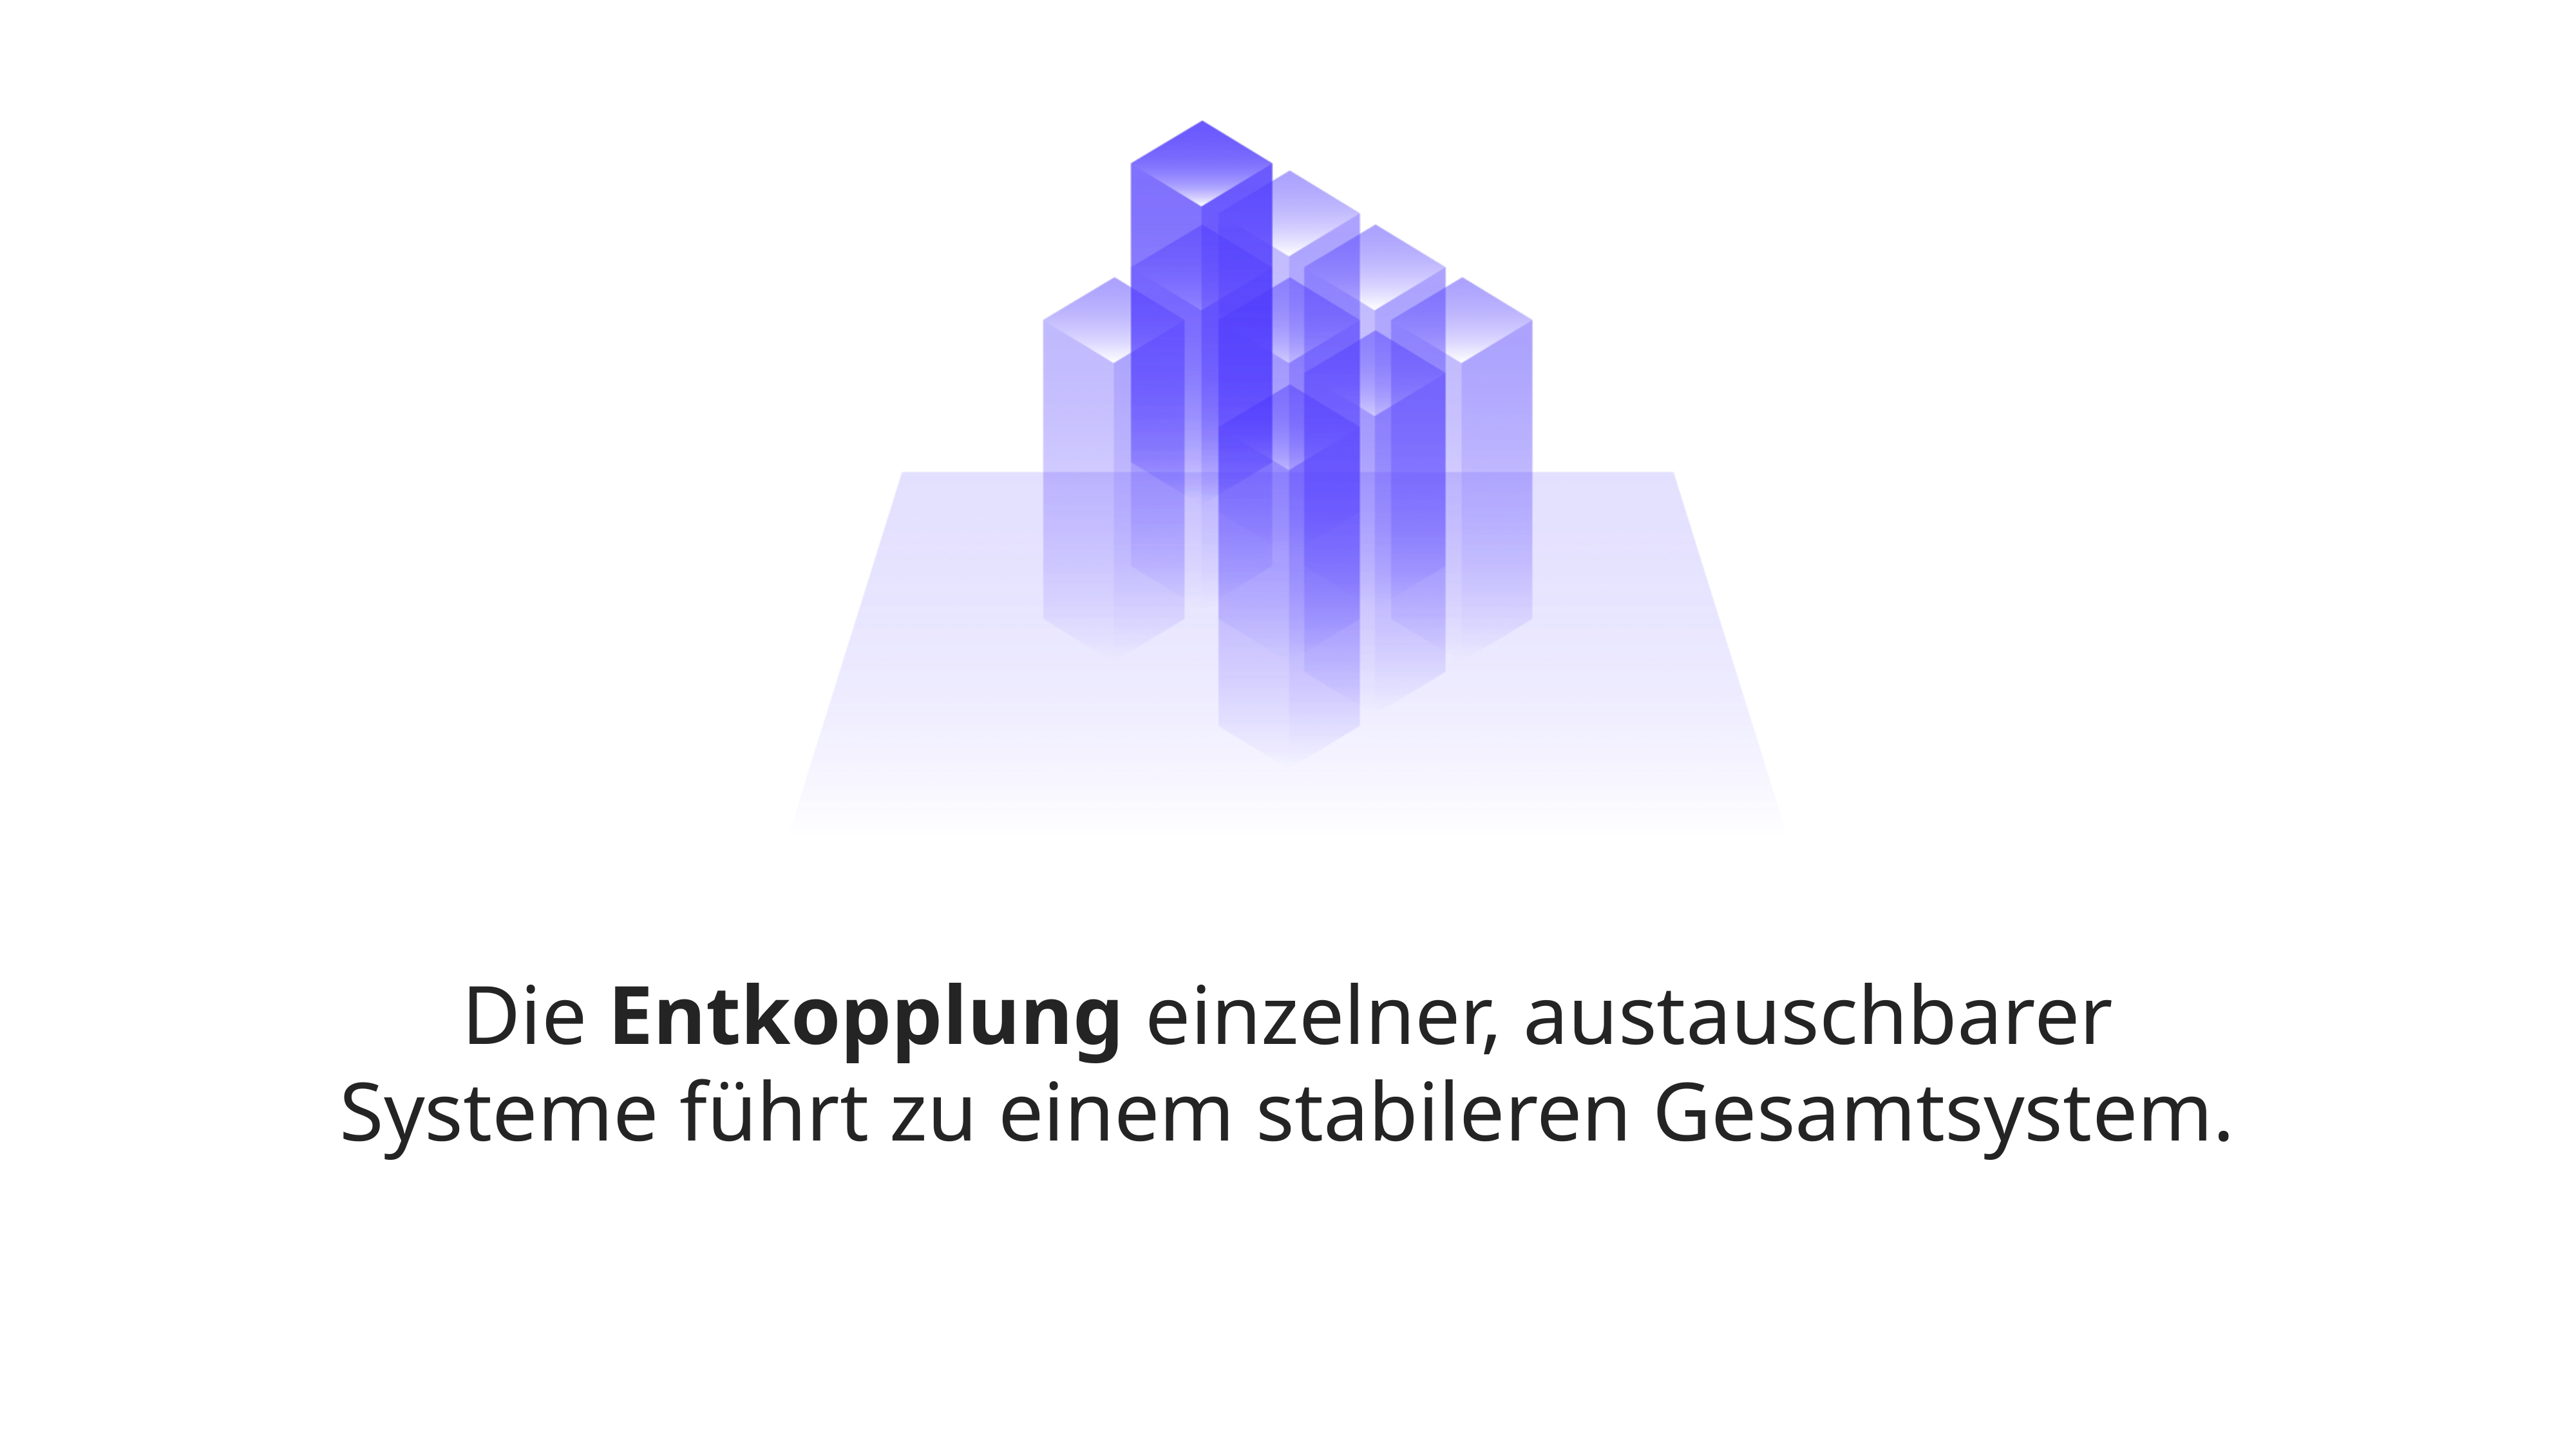

# Die Entkopplung einzelner, austauschbarer Systeme führt zu einem stabileren Gesamtsystem.